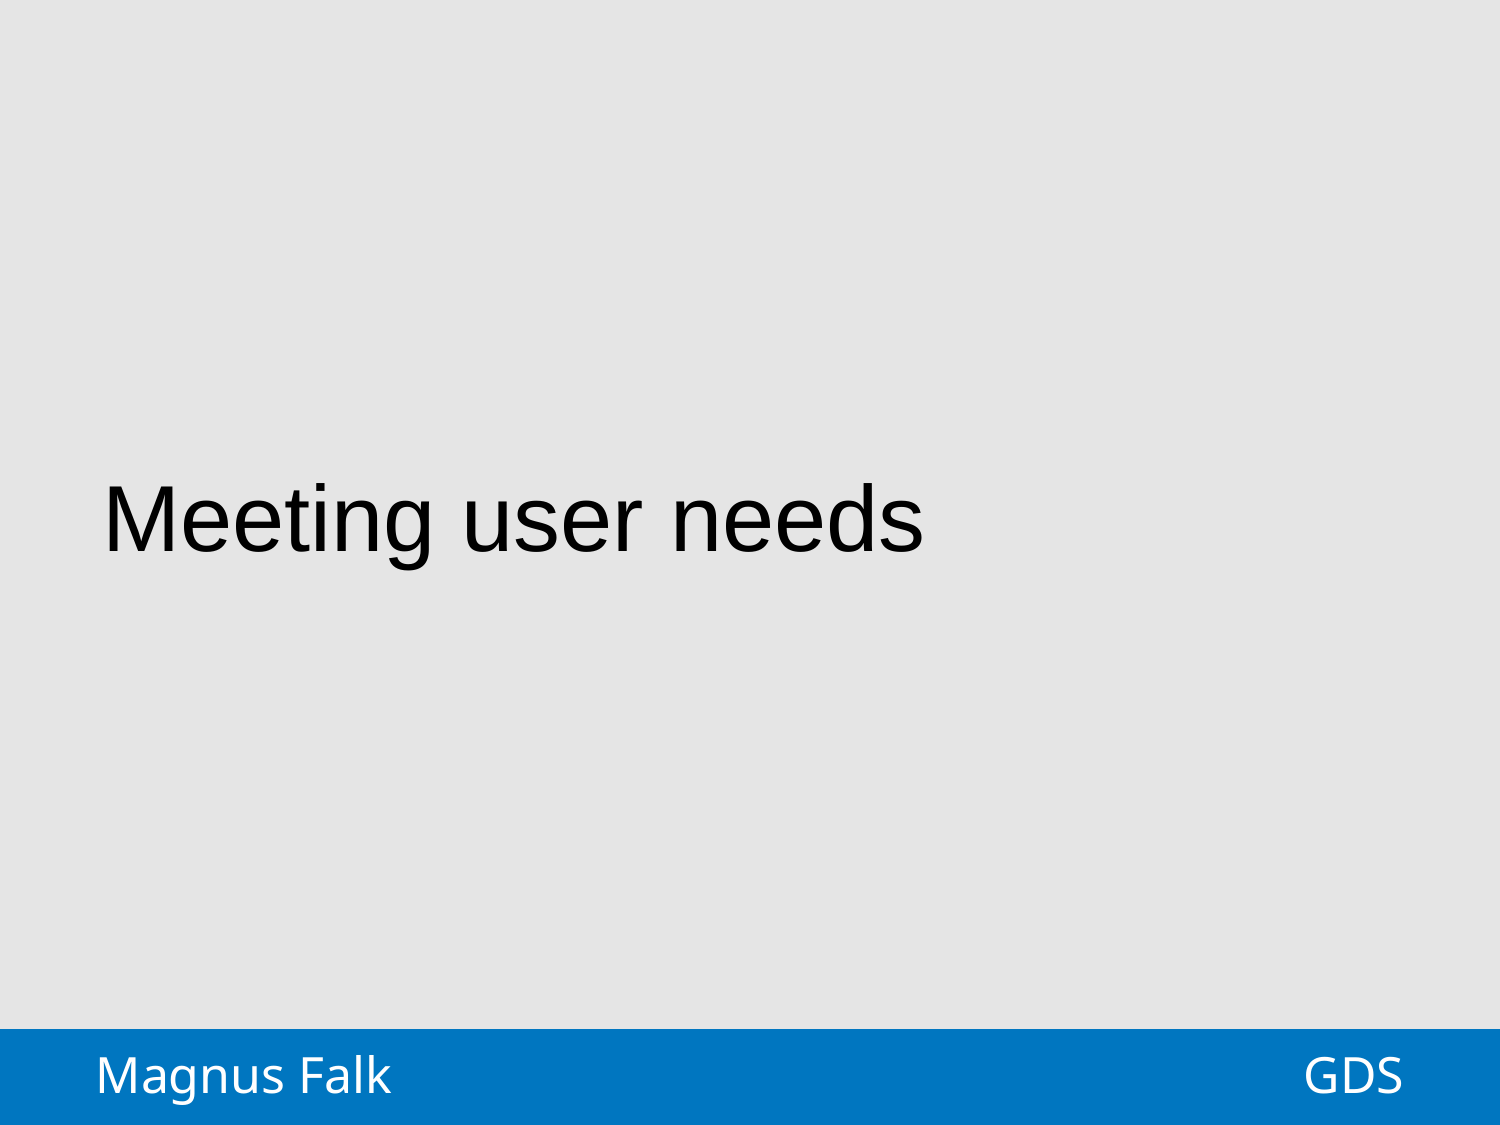

# Meeting user needs
Magnus Falk
GDS